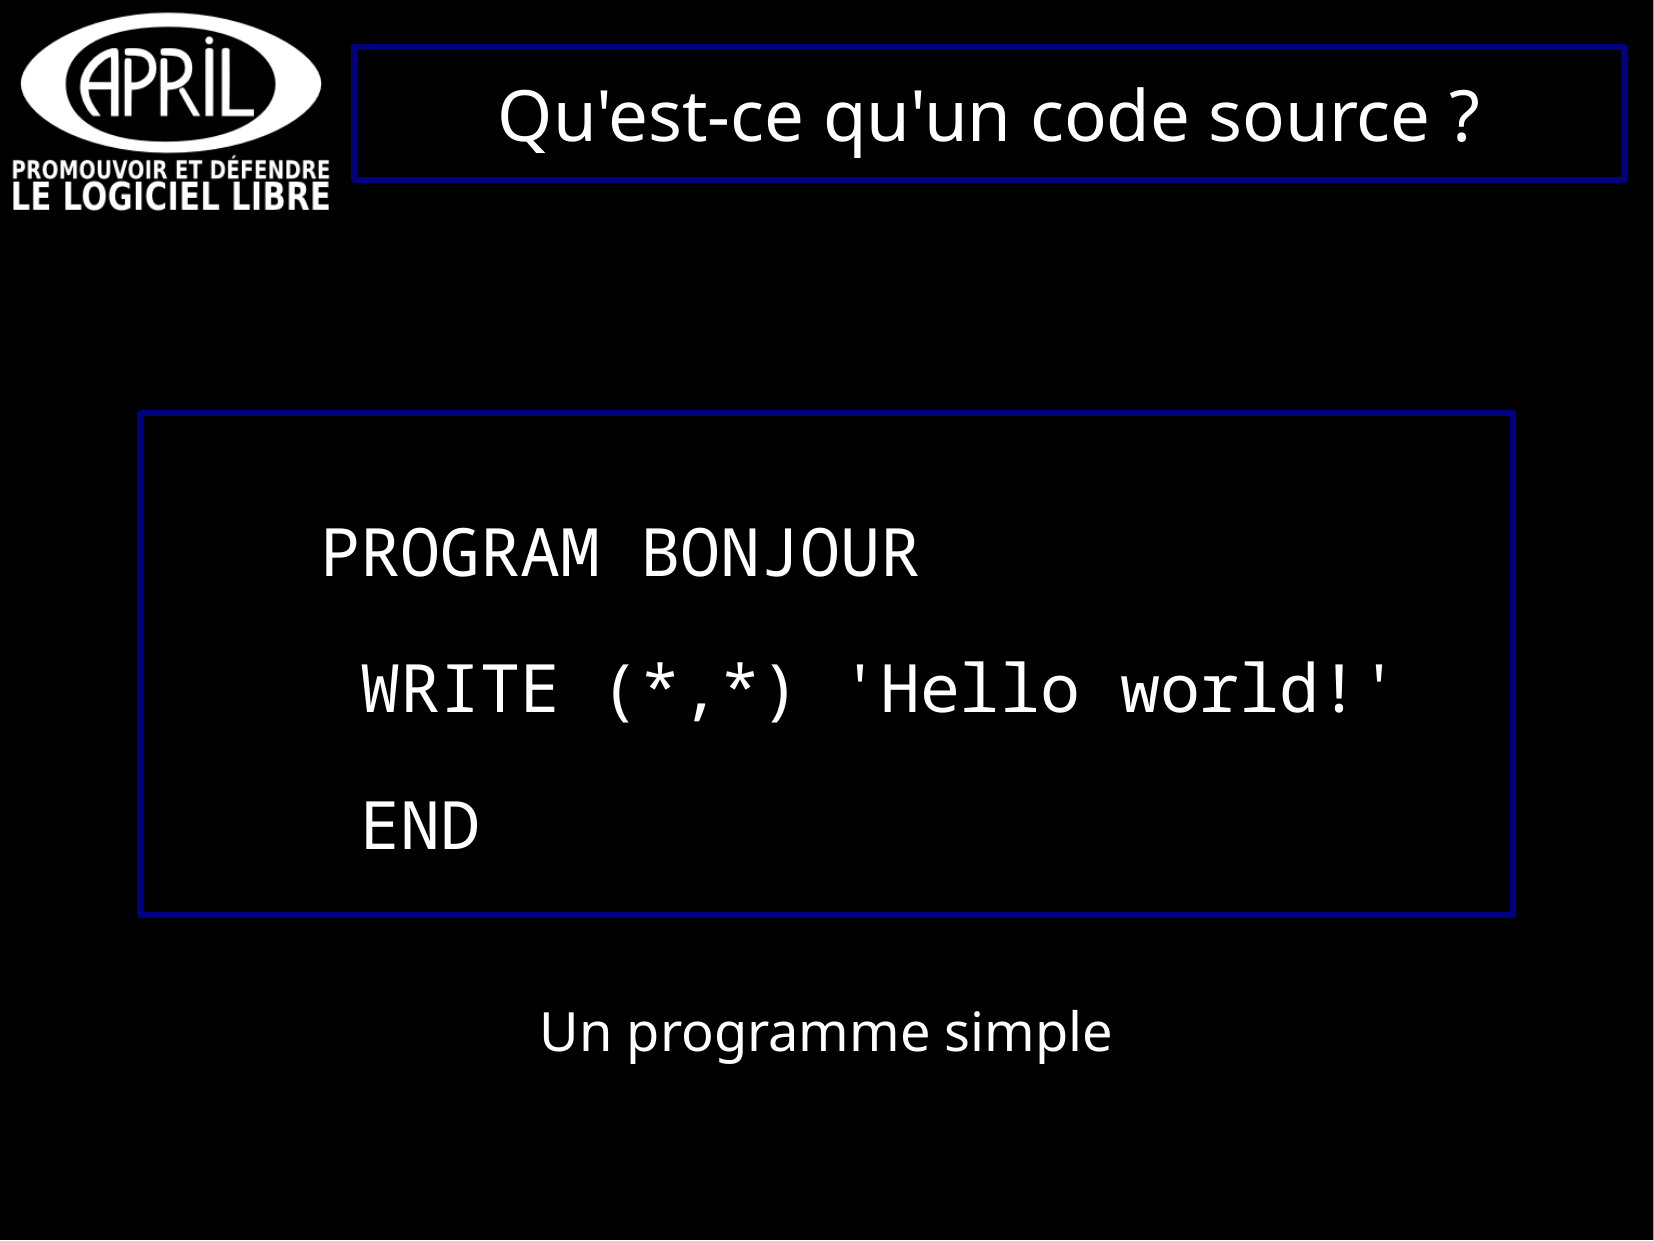

# Qu'est-ce qu'un code source ?
PROGRAM BONJOUR
 WRITE (*,*) 'Hello world!'
 END
Un programme simple